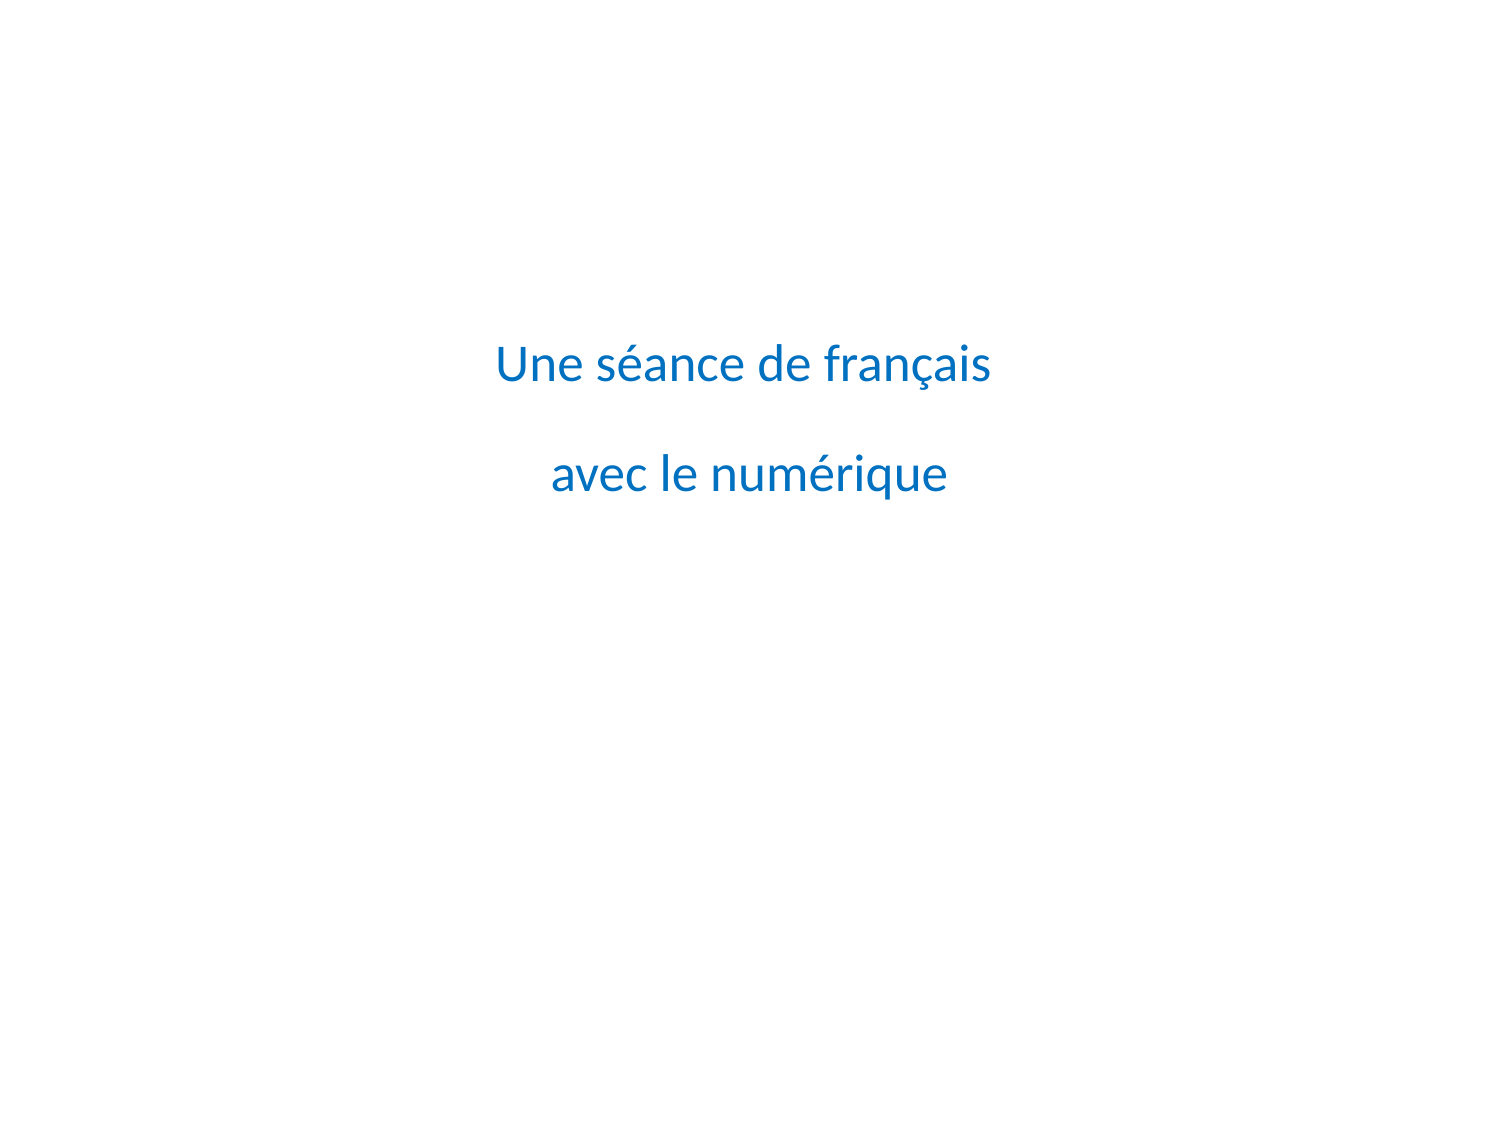

# Une séance de français avec le numérique